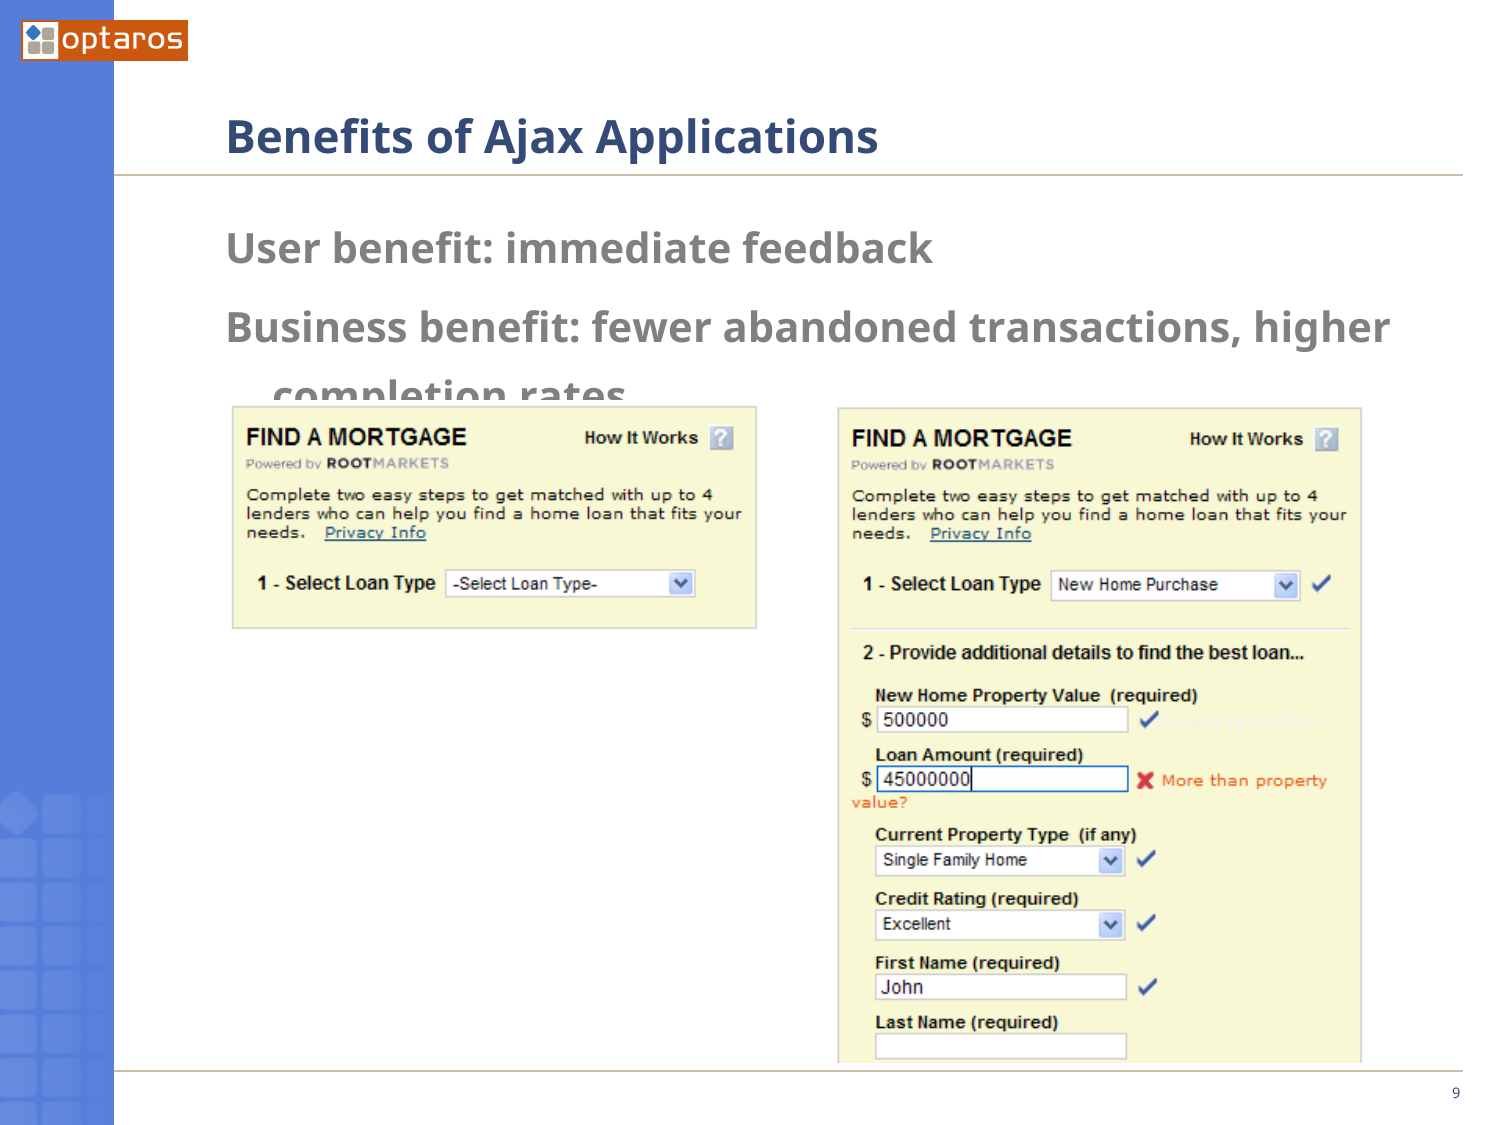

# Benefits of Ajax Applications
User benefit: immediate feedback
Business benefit: fewer abandoned transactions, higher completion rates